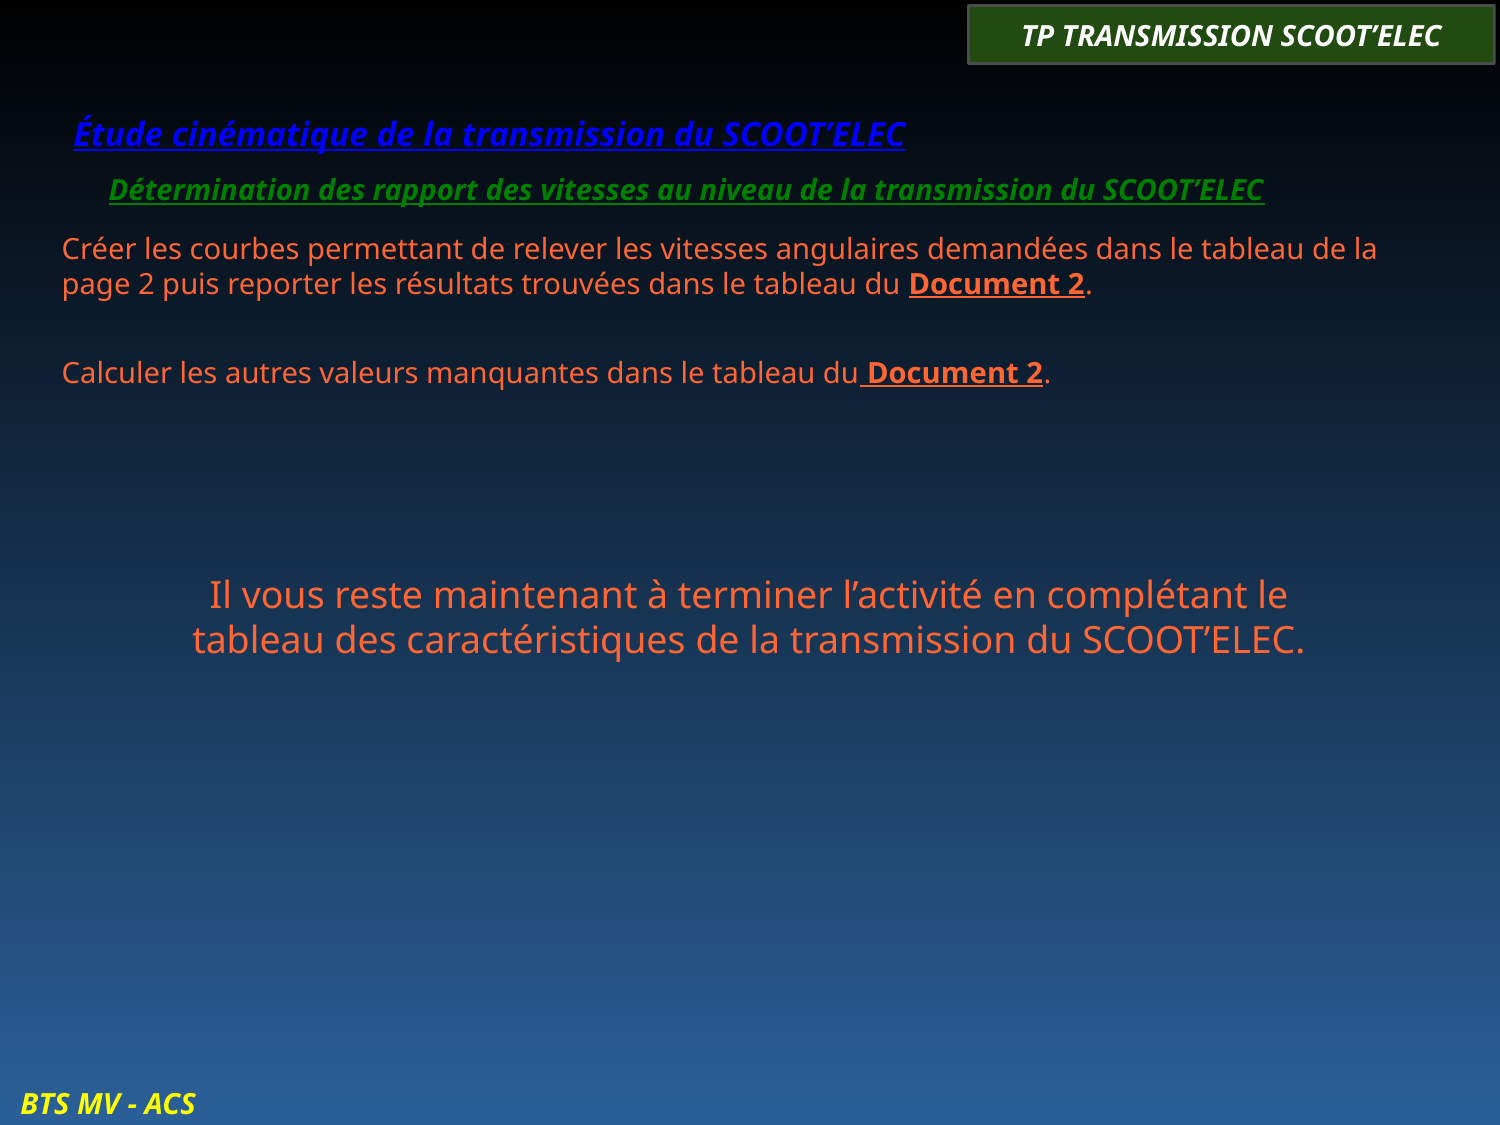

Étude cinématique de la transmission du SCOOT’ELEC
Détermination des rapport des vitesses au niveau de la transmission du SCOOT’ELEC
Créer les courbes permettant de relever les vitesses angulaires demandées dans le tableau de la page 2 puis reporter les résultats trouvées dans le tableau du Document 2.
Calculer les autres valeurs manquantes dans le tableau du Document 2.
Il vous reste maintenant à terminer l’activité en complétant le tableau des caractéristiques de la transmission du SCOOT’ELEC.